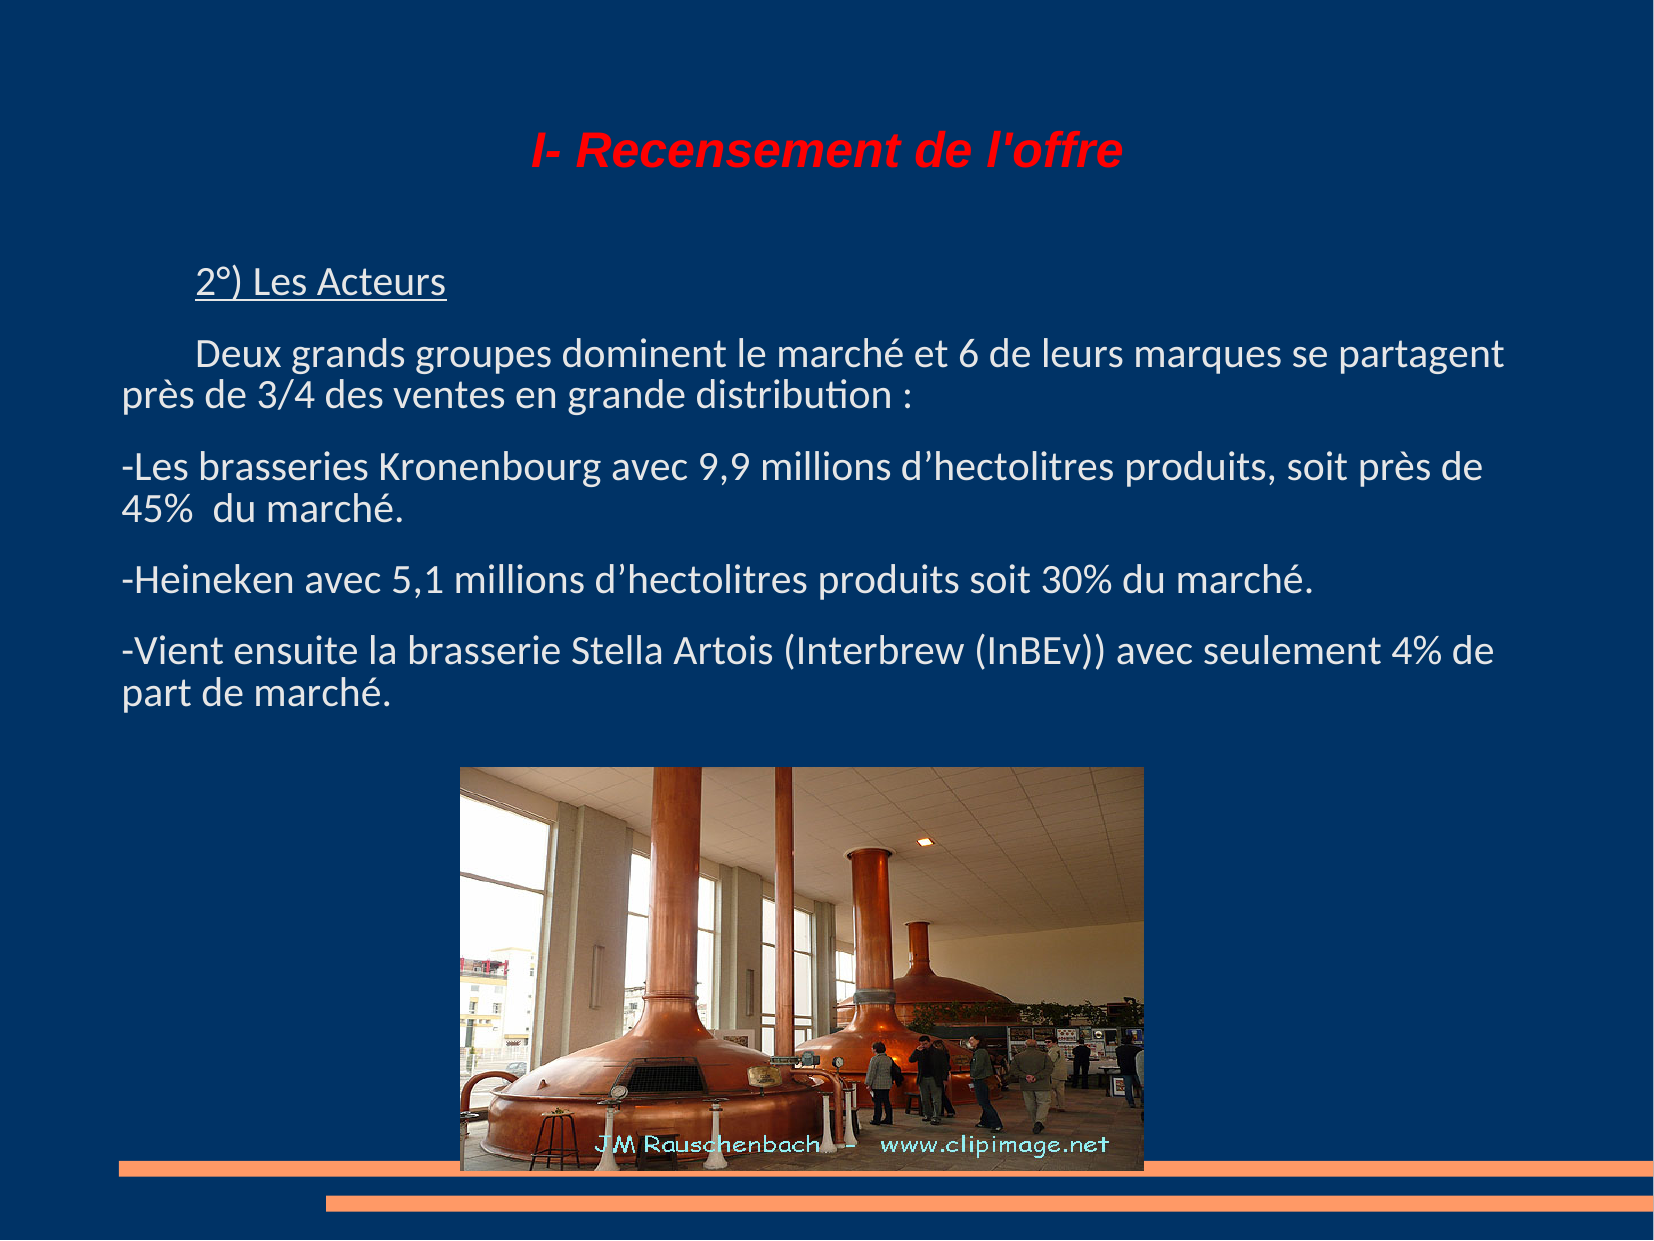

# I- Recensement de l'offre
2°) Les Acteurs
Deux grands groupes dominent le marché et 6 de leurs marques se partagent près de 3/4 des ventes en grande distribution :
-Les brasseries Kronenbourg avec 9,9 millions d’hectolitres produits, soit près de 45% du marché.
-Heineken avec 5,1 millions d’hectolitres produits soit 30% du marché.
-Vient ensuite la brasserie Stella Artois (Interbrew (InBEv)) avec seulement 4% de part de marché.